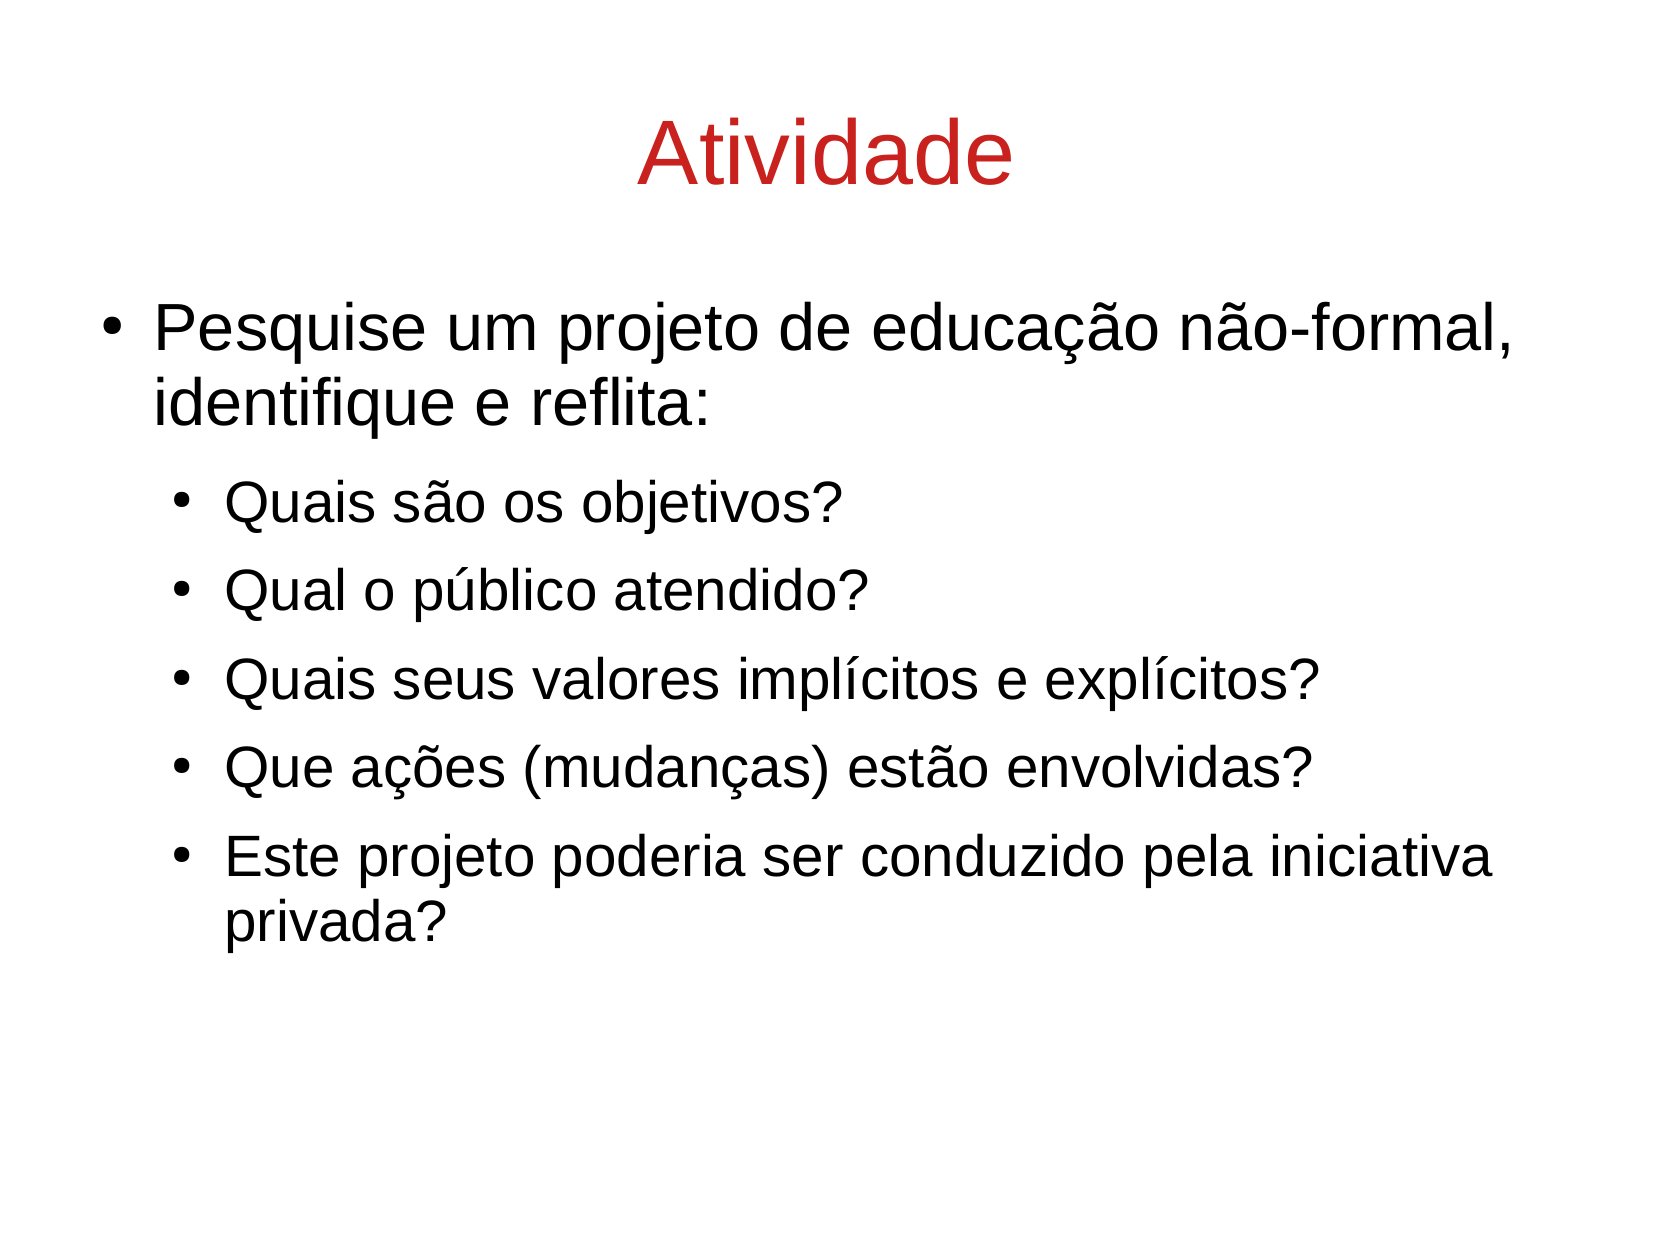

# Atividade
Pesquise um projeto de educação não-formal, identifique e reflita:
Quais são os objetivos?
Qual o público atendido?
Quais seus valores implícitos e explícitos?
Que ações (mudanças) estão envolvidas?
Este projeto poderia ser conduzido pela iniciativa privada?